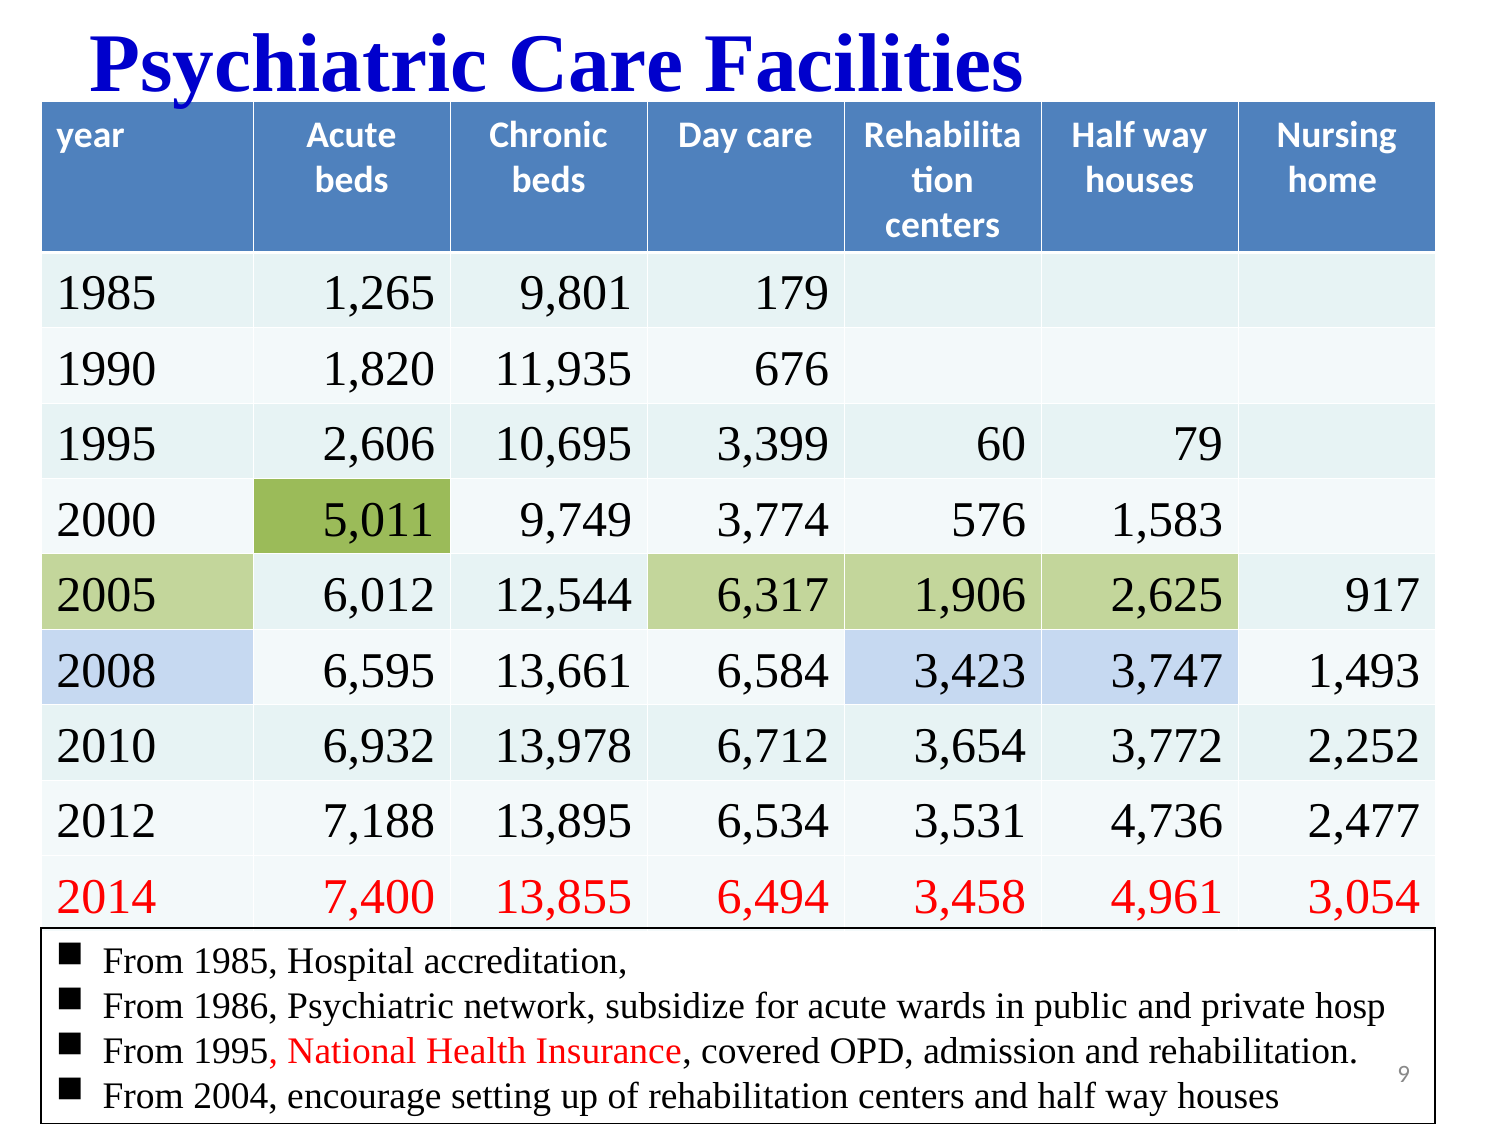

Psychiatric Care Facilities
| year | Acute beds | Chronic beds | Day care | Rehabilitation centers | Half way houses | Nursing home |
| --- | --- | --- | --- | --- | --- | --- |
| 1985 | 1,265 | 9,801 | 179 | | | |
| 1990 | 1,820 | 11,935 | 676 | | | |
| 1995 | 2,606 | 10,695 | 3,399 | 60 | 79 | |
| 2000 | 5,011 | 9,749 | 3,774 | 576 | 1,583 | |
| 2005 | 6,012 | 12,544 | 6,317 | 1,906 | 2,625 | 917 |
| 2008 | 6,595 | 13,661 | 6,584 | 3,423 | 3,747 | 1,493 |
| 2010 | 6,932 | 13,978 | 6,712 | 3,654 | 3,772 | 2,252 |
| 2012 | 7,188 | 13,895 | 6,534 | 3,531 | 4,736 | 2,477 |
| 2014 | 7,400 | 13,855 | 6,494 | 3,458 | 4,961 | 3,054 |
From 1985, Hospital accreditation,
From 1986, Psychiatric network, subsidize for acute wards in public and private hosp
From 1995, National Health Insurance, covered OPD, admission and rehabilitation.
From 2004, encourage setting up of rehabilitation centers and half way houses